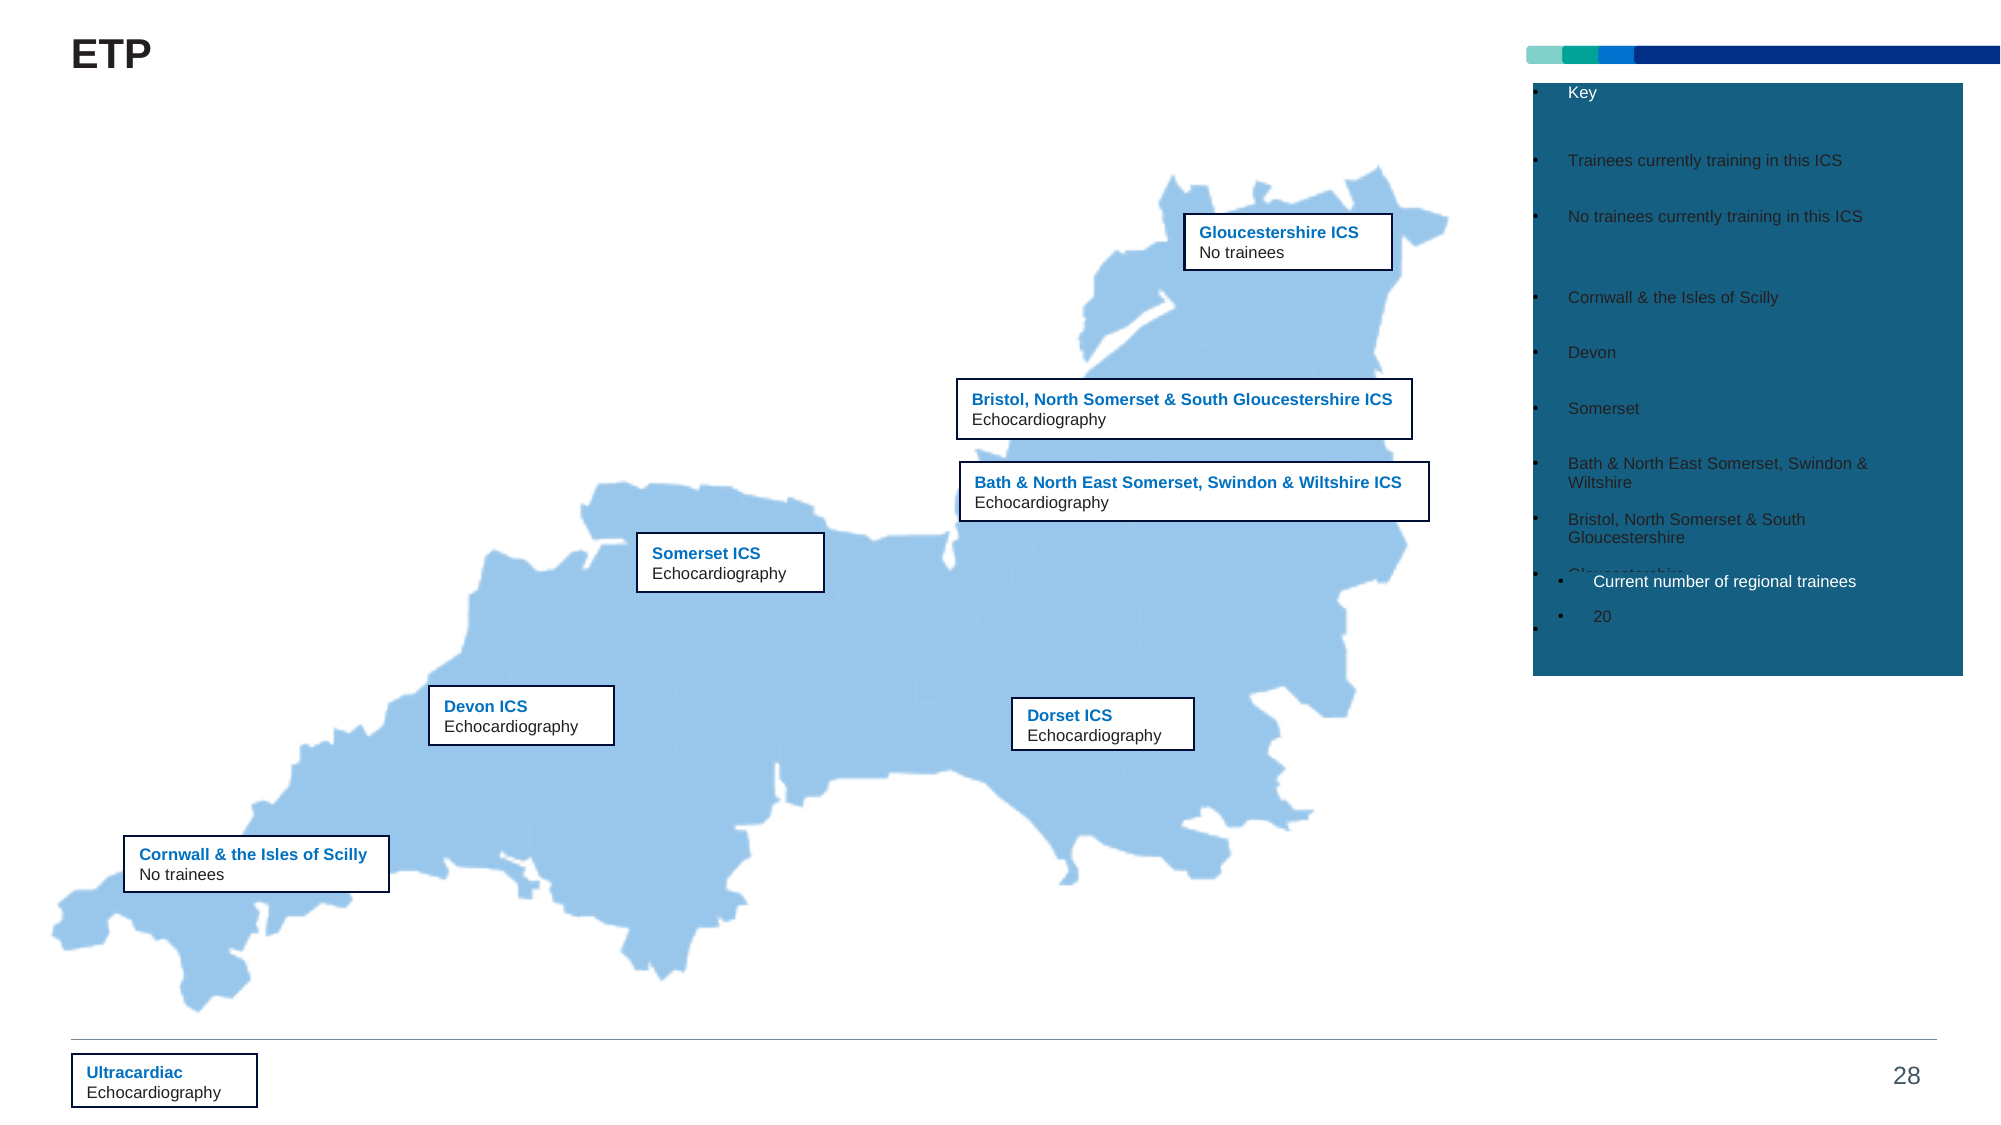

# ETP
| Key | |
| --- | --- |
| Trainees currently training in this ICS | |
| No trainees currently training in this ICS | |
Gloucestershire ICS
No trainees
| ICS | |
| --- | --- |
| Cornwall & the Isles of Scilly | |
| Devon | |
| Somerset | |
| Bath & North East Somerset, Swindon & Wiltshire | |
| Bristol, North Somerset & South Gloucestershire | |
| Gloucestershire | |
| Dorset | |
Bristol, North Somerset & South Gloucestershire ICS
Echocardiography
Bath & North East Somerset, Swindon & Wiltshire ICS
Echocardiography
Somerset ICS
Echocardiography
| Current number of regional trainees |
| --- |
| 20 |
Devon ICS
Echocardiography
Dorset ICS
Echocardiography
Cornwall & the Isles of Scilly
No trainees
Ultracardiac
Echocardiography